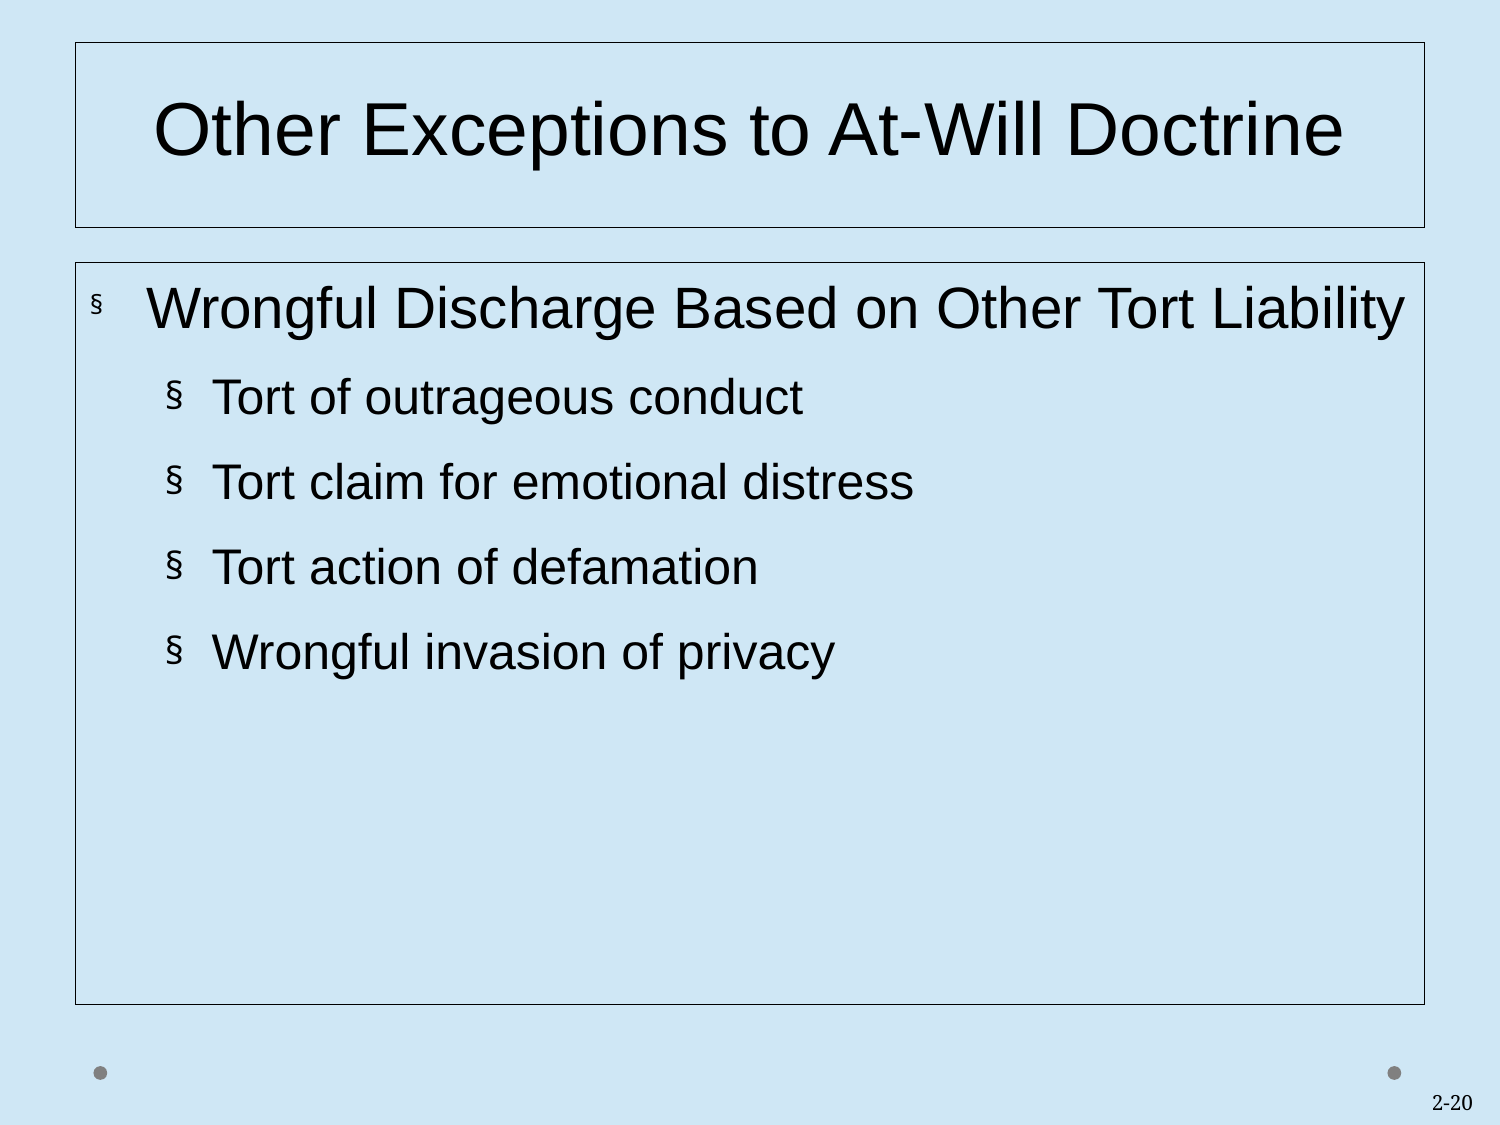

# Other Exceptions to At-Will Doctrine
Wrongful Discharge Based on Other Tort Liability
Tort of outrageous conduct
Tort claim for emotional distress
Tort action of defamation
Wrongful invasion of privacy